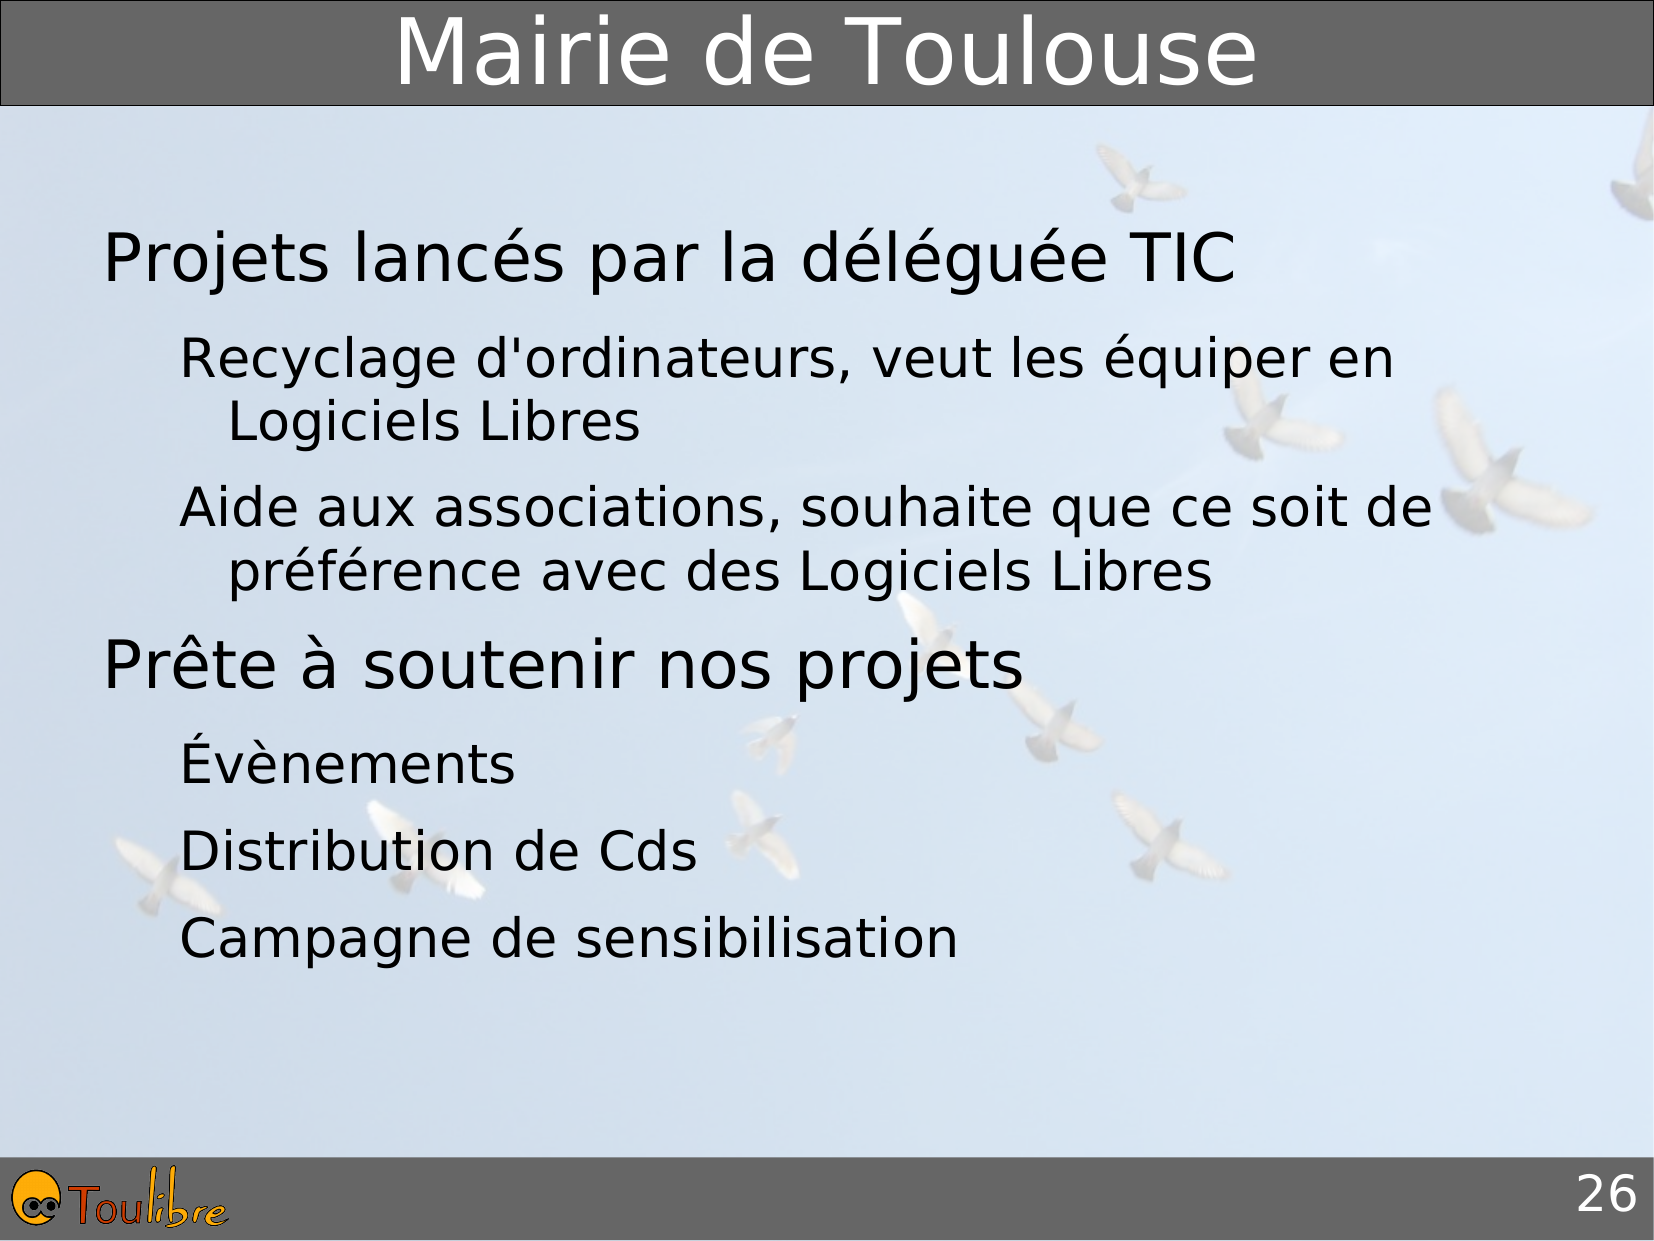

# Mairie de Toulouse
Projets lancés par la déléguée TIC
Recyclage d'ordinateurs, veut les équiper en Logiciels Libres
Aide aux associations, souhaite que ce soit de préférence avec des Logiciels Libres
Prête à soutenir nos projets
Évènements
Distribution de Cds
Campagne de sensibilisation